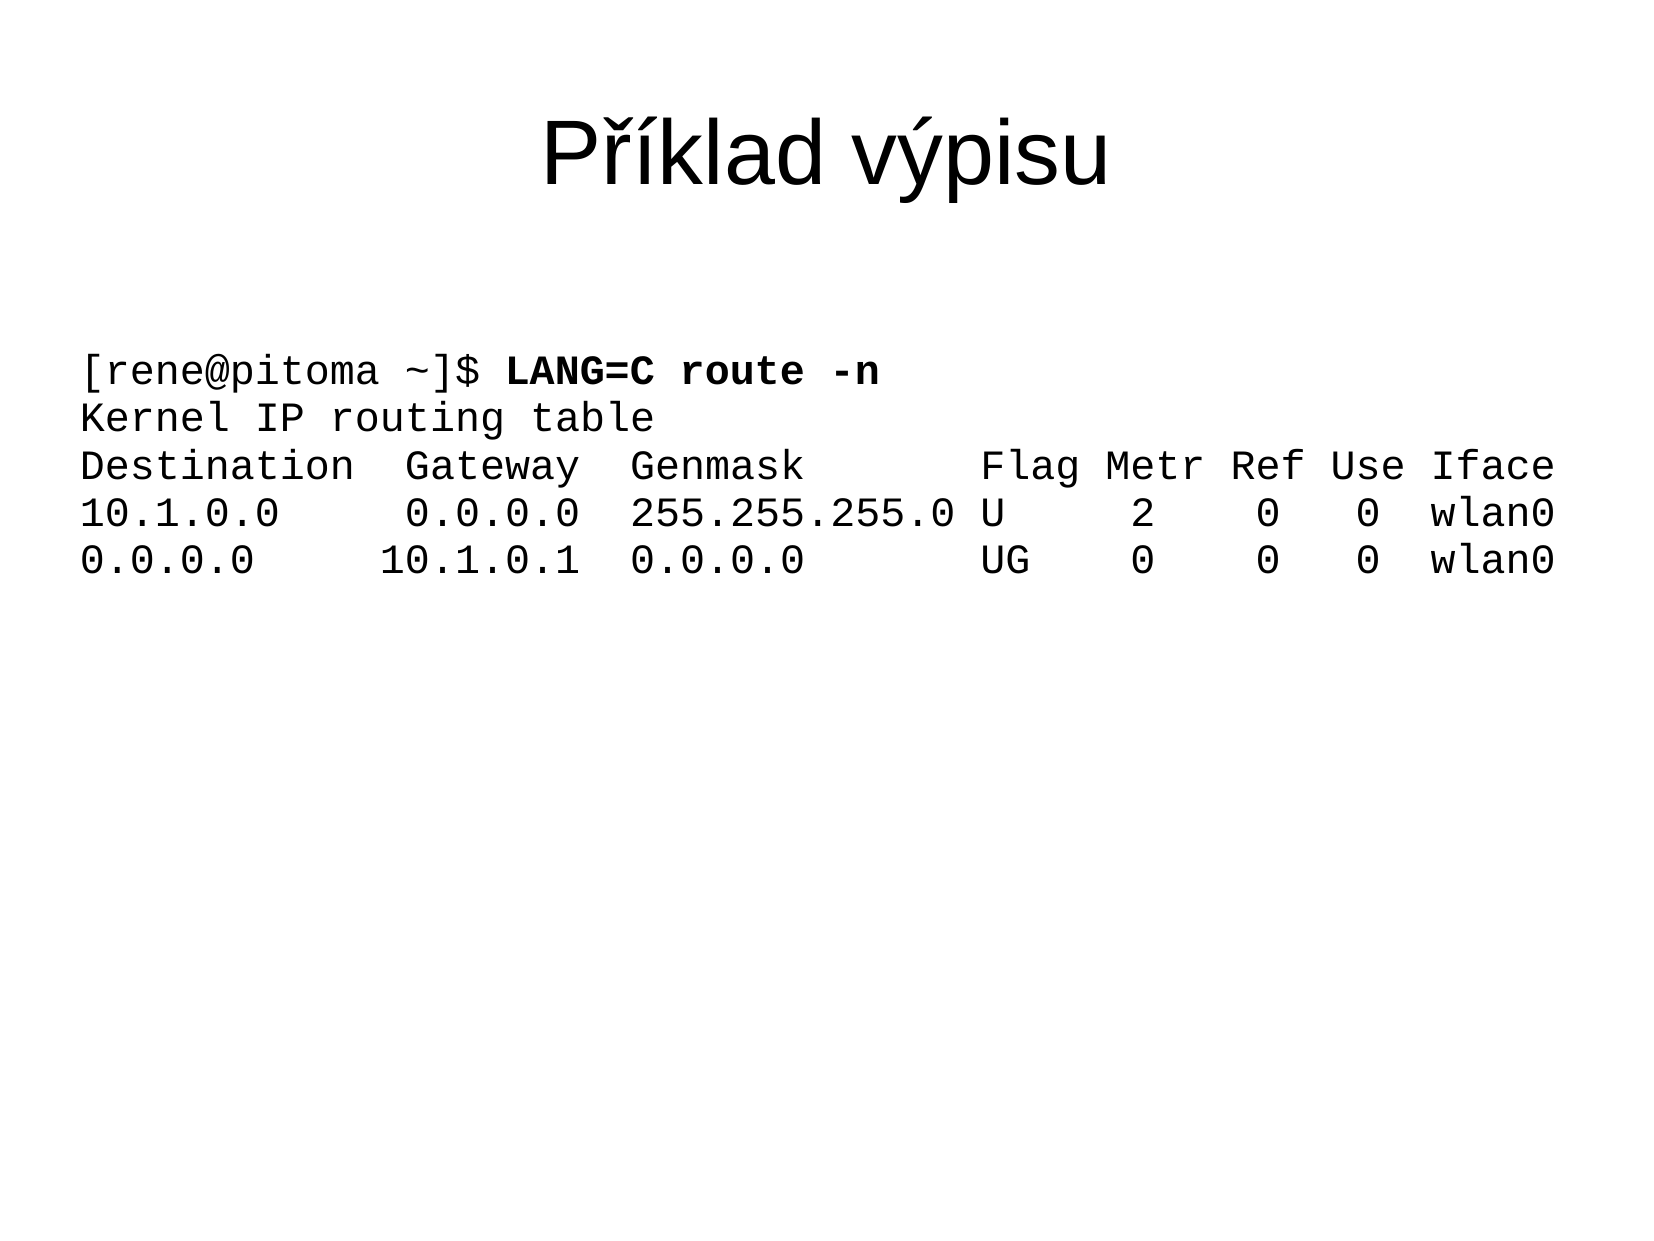

# Příklad výpisu
[rene@pitoma ~]$ LANG=C route -n
Kernel IP routing table
Destination  Gateway  Genmask  Flag Metr Ref Use Iface
10.1.0.0   0.0.0.0  255.255.255.0 U 2 0 0  wlan0
0.0.0.0 10.1.0.1  0.0.0.0 UG 0 0 0  wlan0